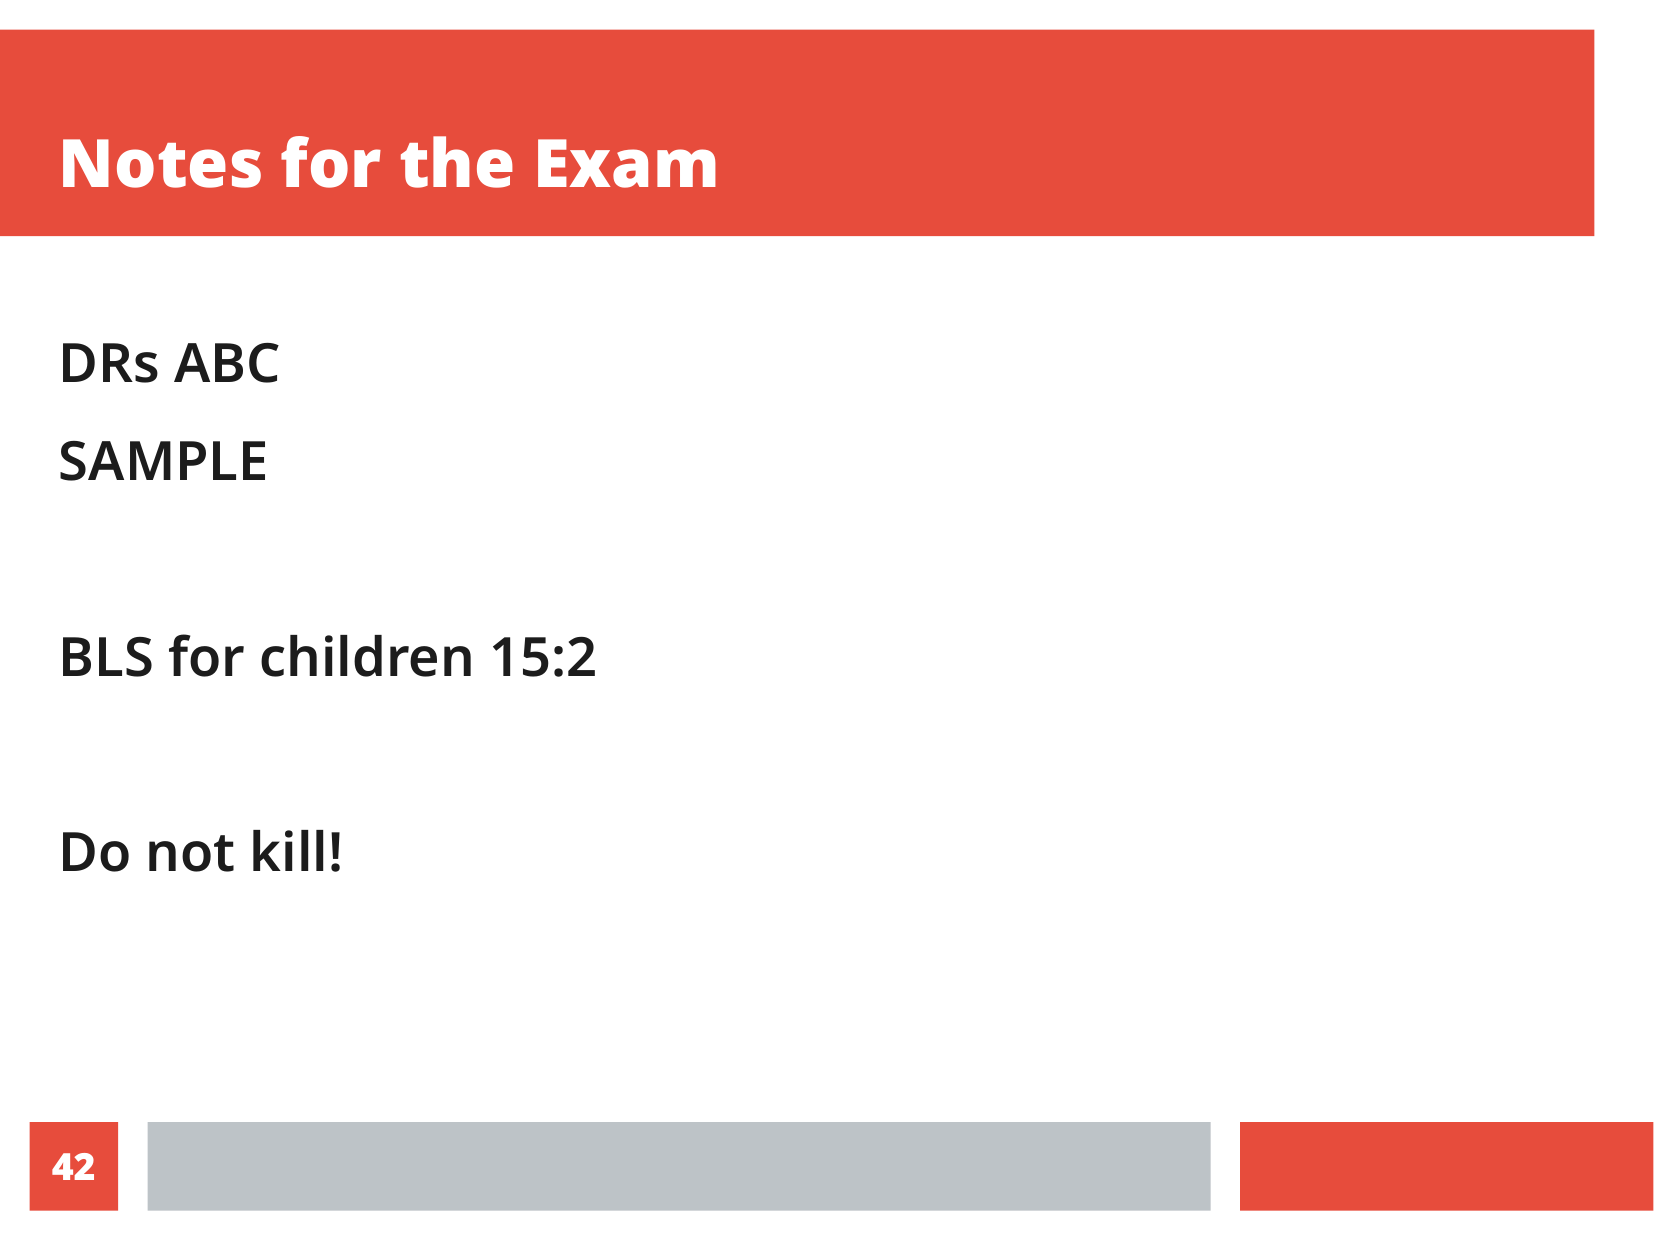

# Notes for the Exam
DRs ABC
SAMPLE
BLS for children 15:2
Do not kill!
42